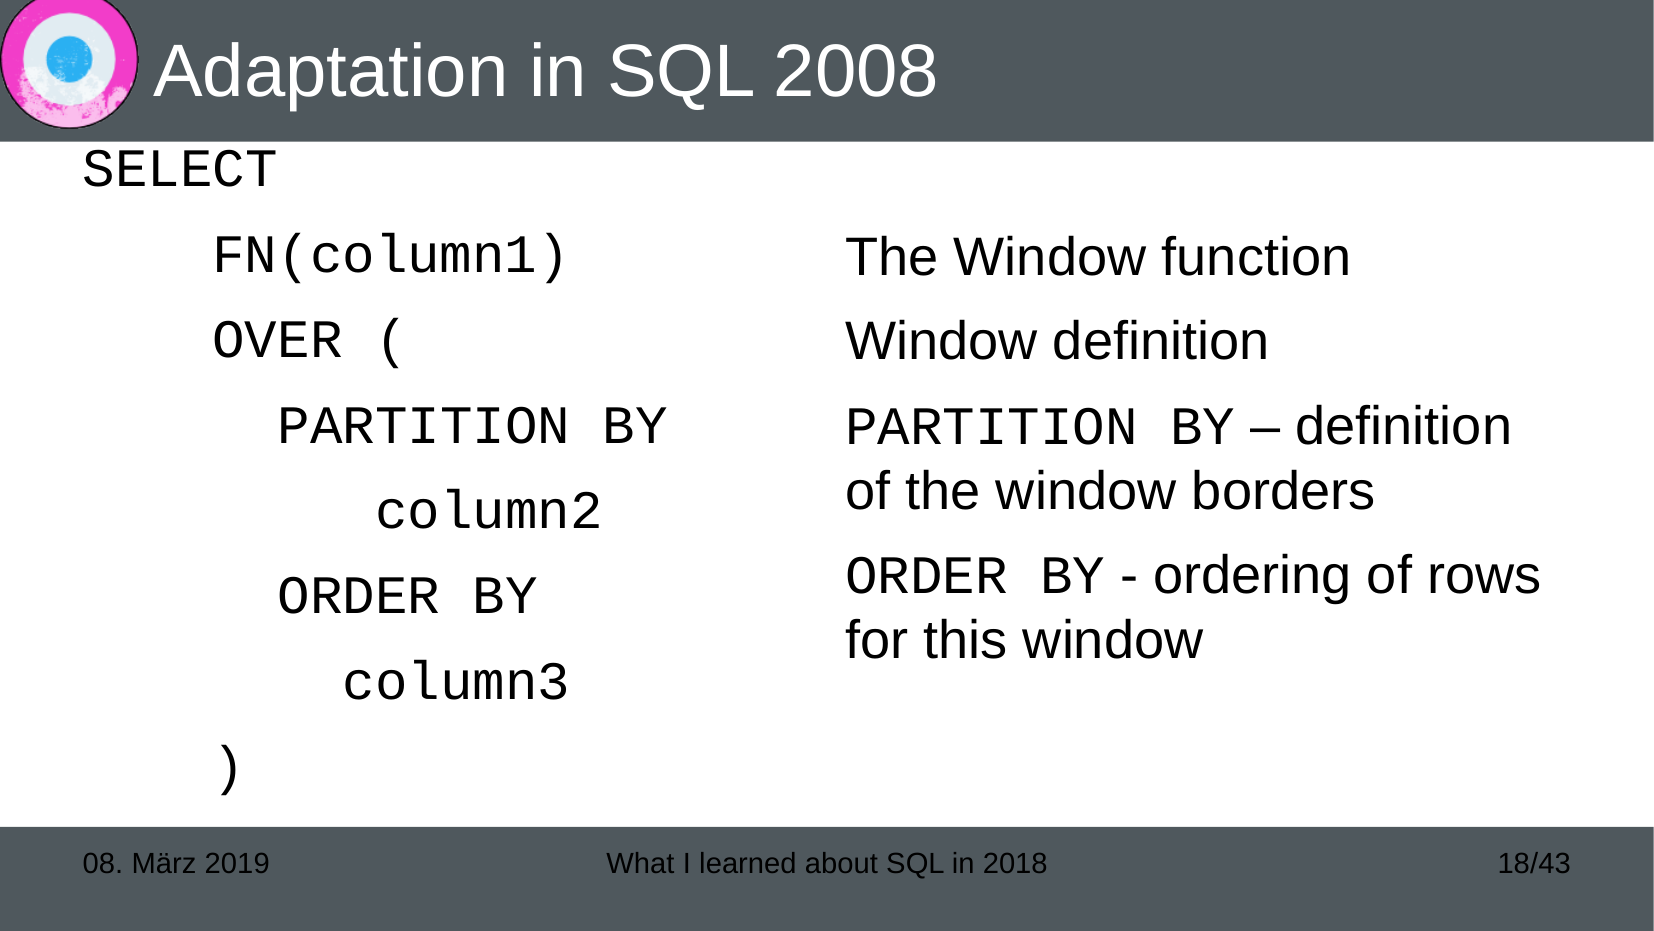

# Adaptation in SQL 2008
SELECT
 FN(column1)
 OVER (
 PARTITION BY
 column2
 ORDER BY
 column3
 )
The Window function
Window definition
PARTITION BY – definition of the window borders
ORDER BY - ordering of rows for this window
08. März 2019
18